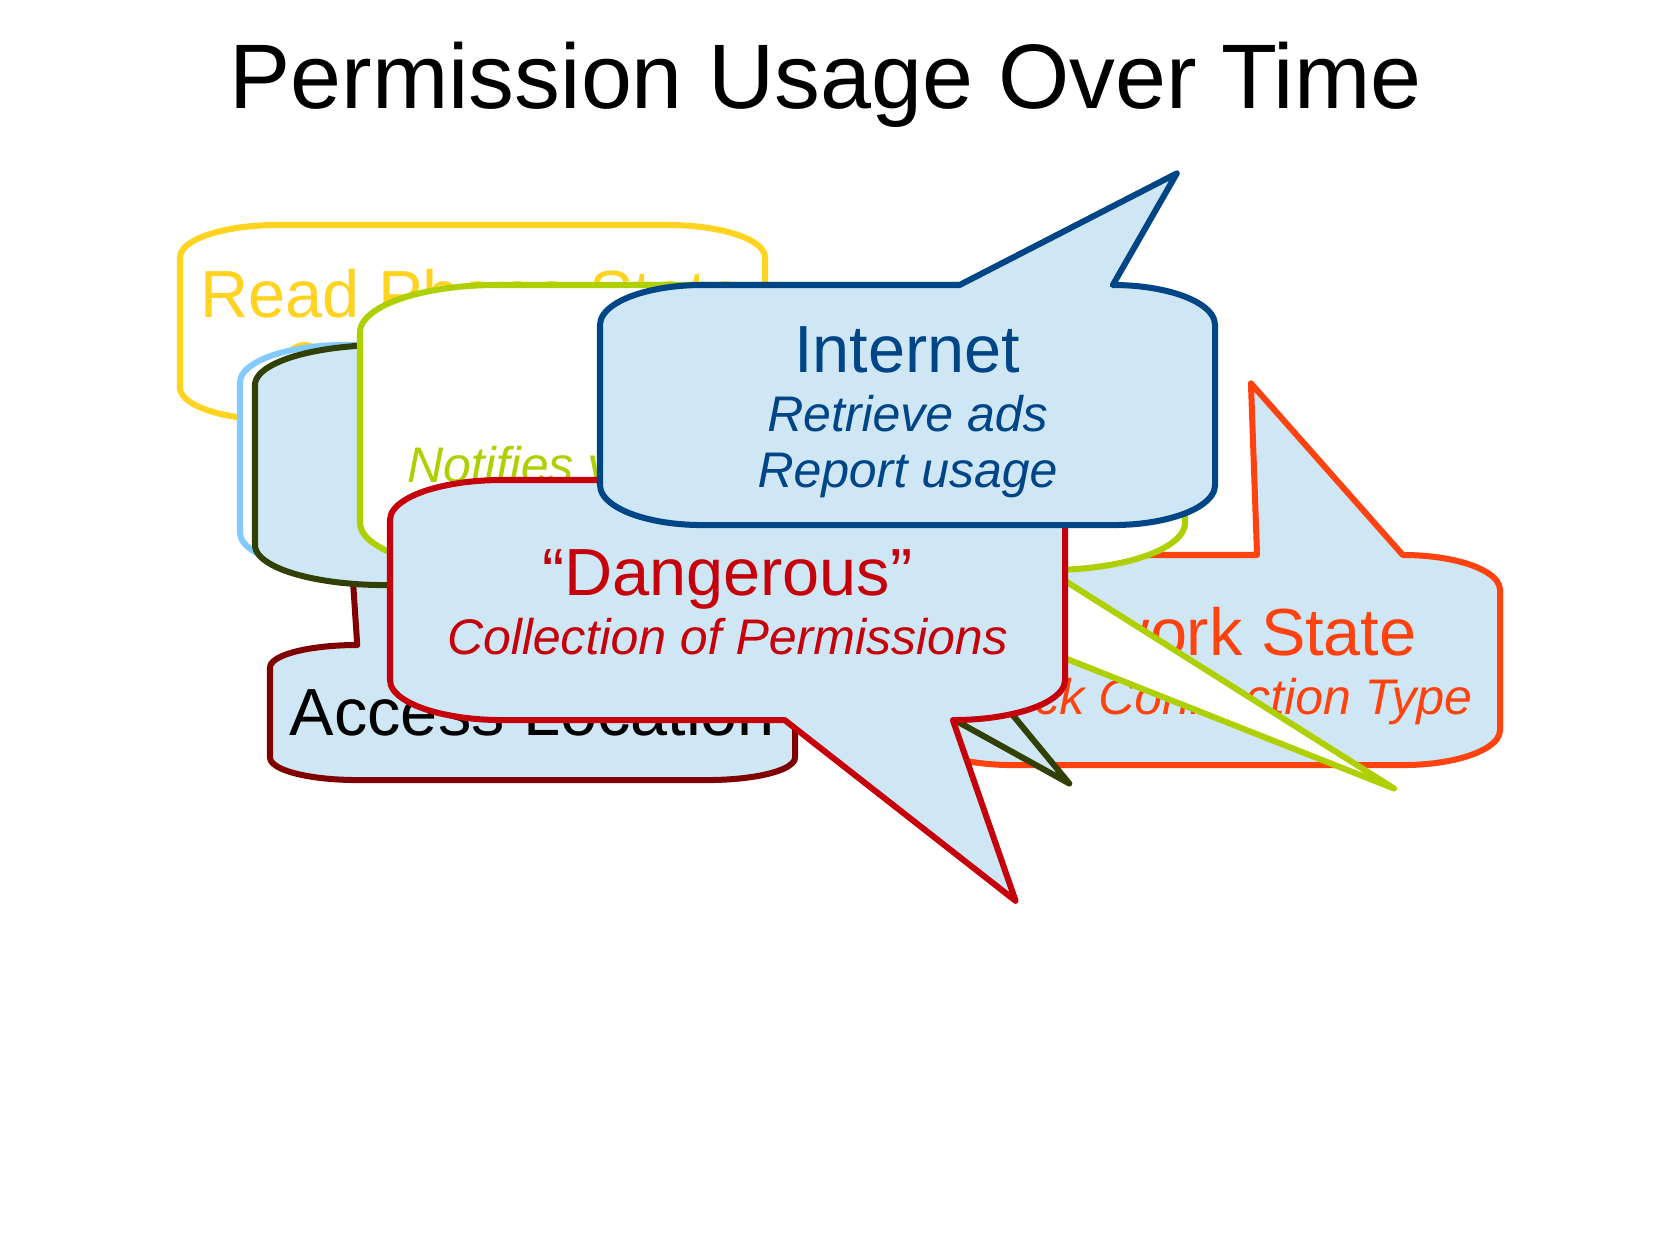

# Permission Usage Over Time
Read Phone State
Get IMEI number
Vibrate
Notifies you about important ads!
Internet
Retrieve ads
Report usage
Wake Lock
Video API calls
WiFi State
Access MAC Address
Check Connection Type
“Dangerous”
Collection of Permissions
Network State
Check Connection Type
Access Location